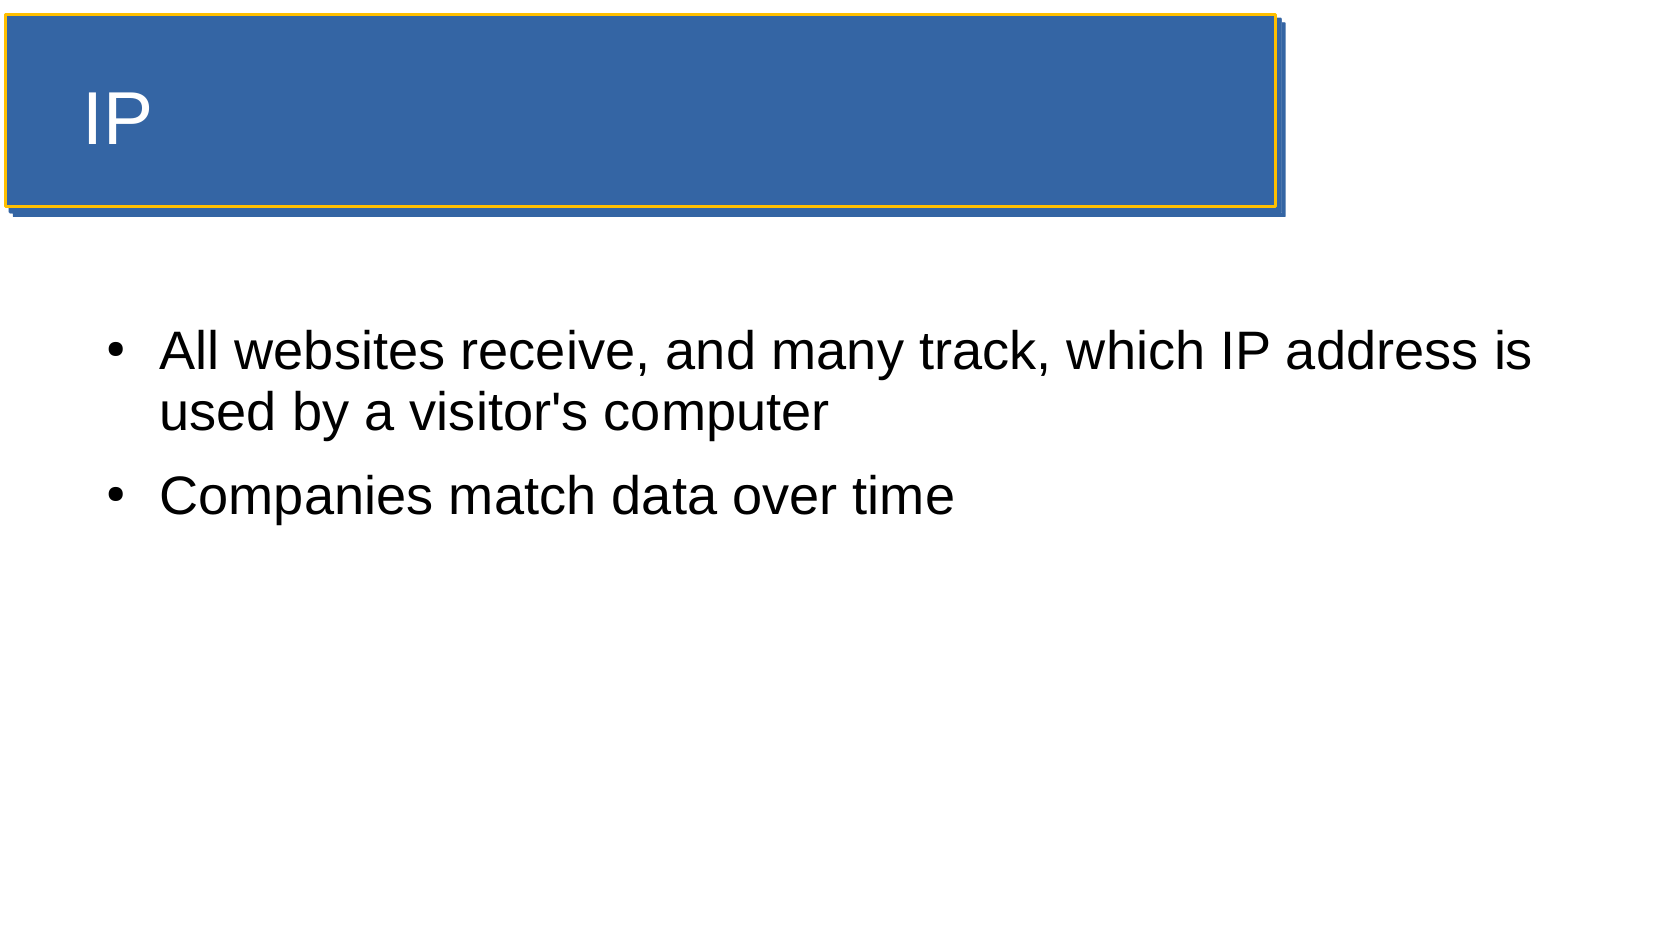

# IP
All websites receive, and many track, which IP address is used by a visitor's computer
Companies match data over time